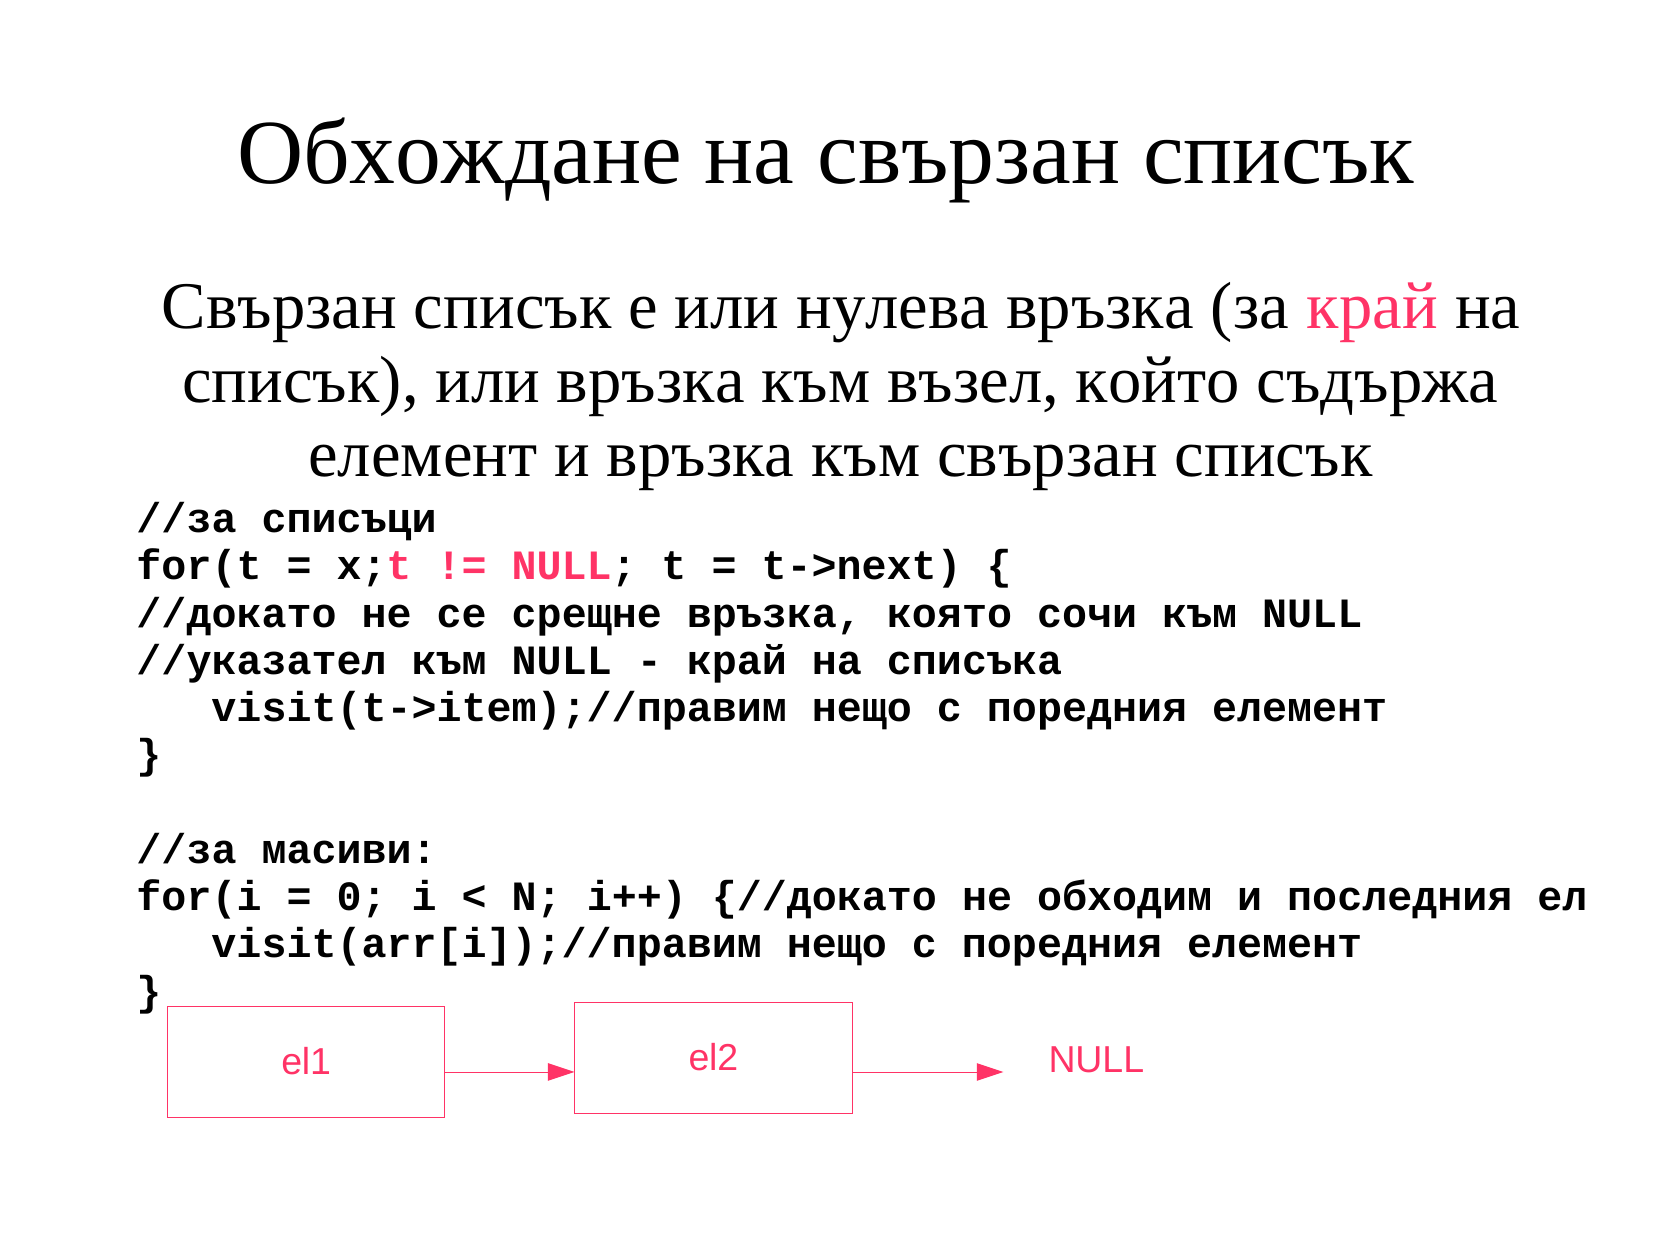

# Обхождане на свързан списък
Свързан списък е или нулева връзка (за край на списък), или връзка към възел, който съдържа елемент и връзка към свързан списък
//за списъци
for(t = x;t != NULL; t = t->next) {
//докато не се срещне връзка, която сочи към NULL
//указател към NULL - край на списъка
	visit(t->item);//правим нещо с поредния елемент
}
//за масиви:
for(i = 0; i < N; i++) {//докато не обходим и последния ел
	visit(arr[i]);//правим нещо с поредния елемент
}
el2
NULL
el1